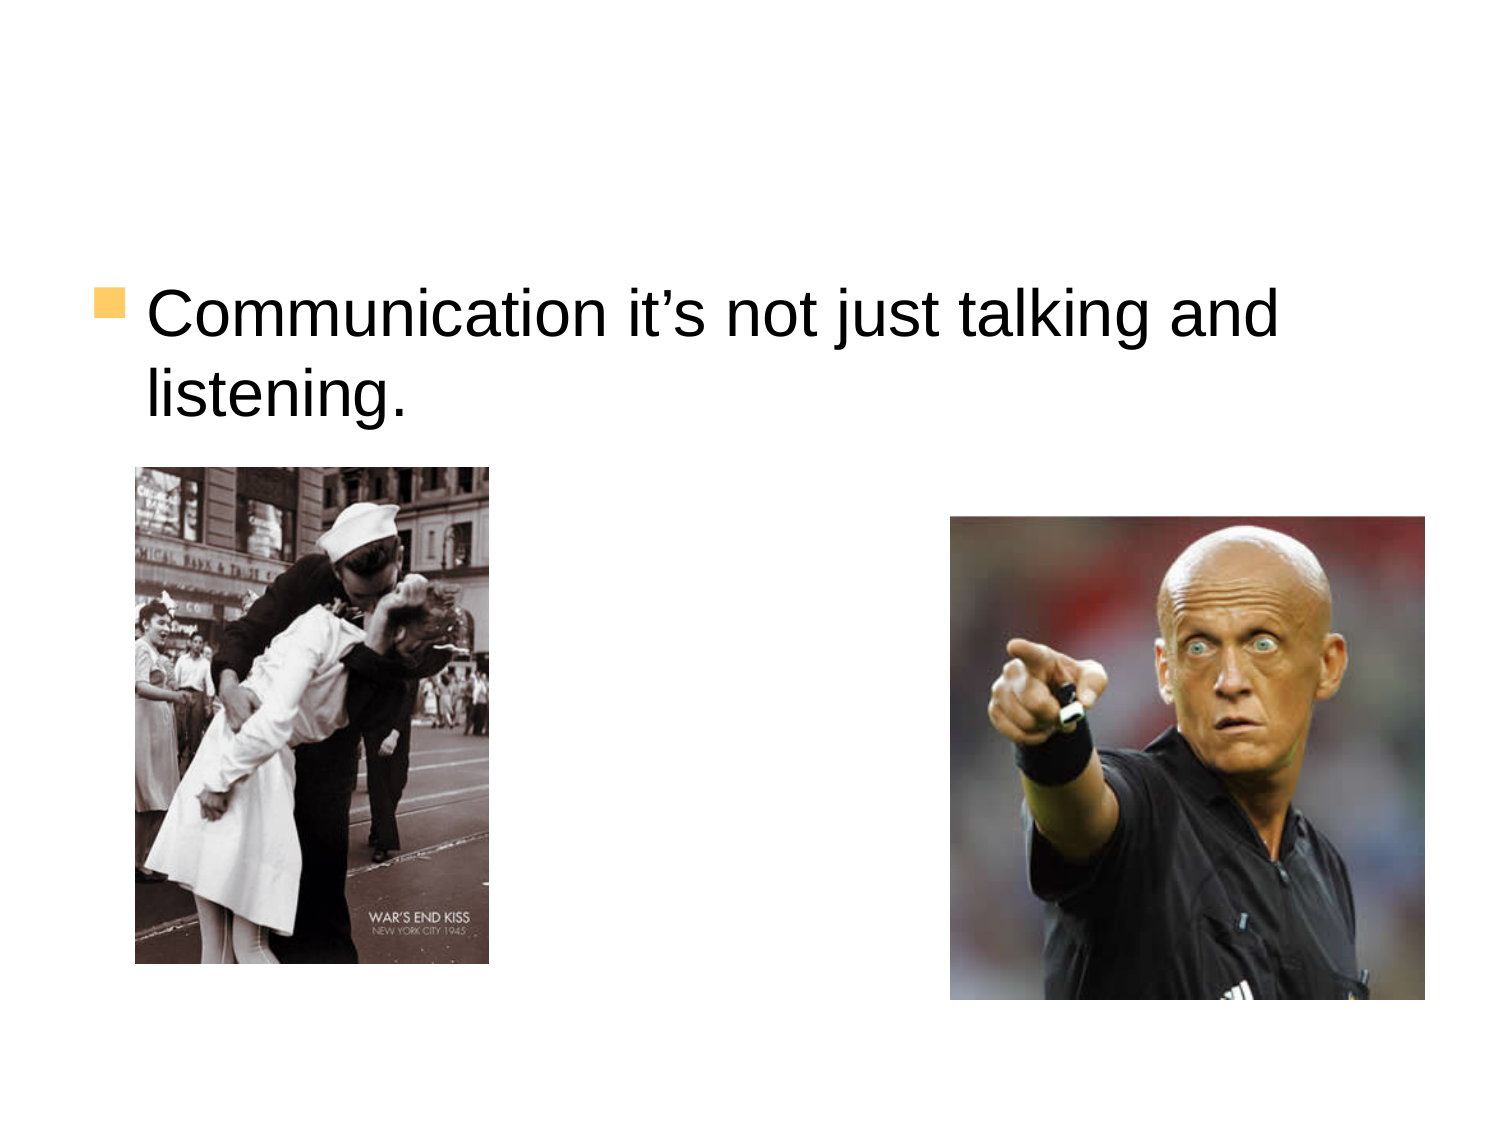

# Type of communications
Communication it’s not just talking and listening.